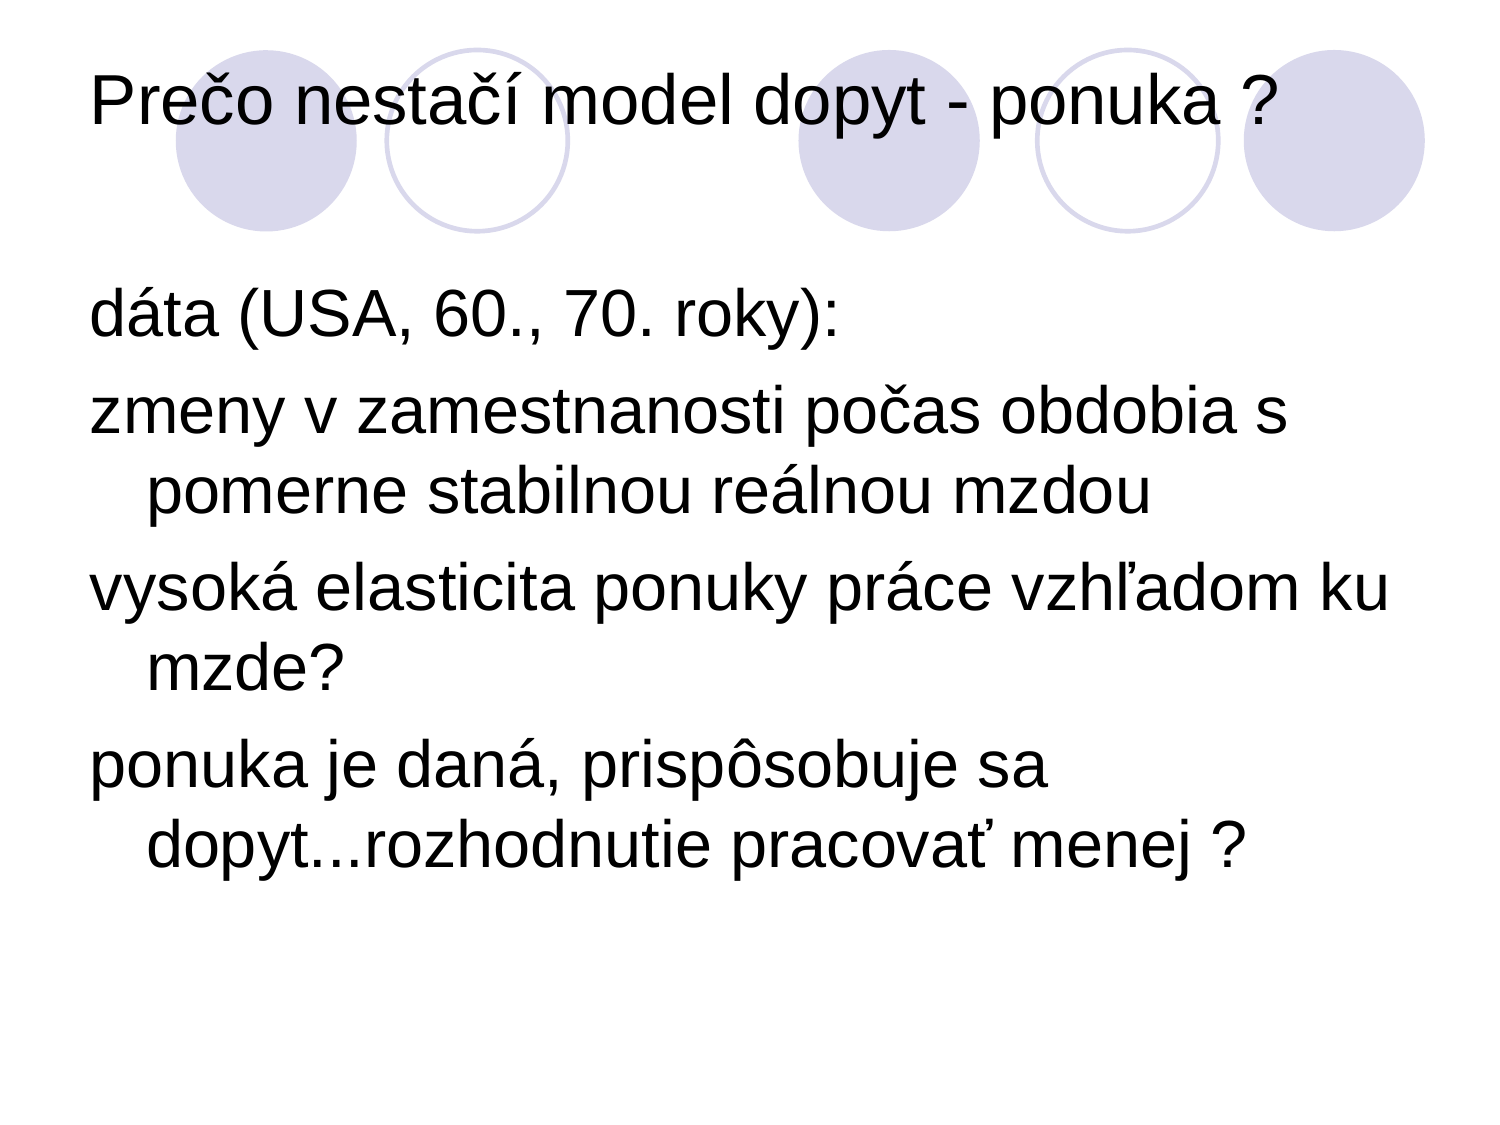

# Prečo nestačí model dopyt - ponuka ?
dáta (USA, 60., 70. roky):
zmeny v zamestnanosti počas obdobia s pomerne stabilnou reálnou mzdou
vysoká elasticita ponuky práce vzhľadom ku mzde?
ponuka je daná, prispôsobuje sa dopyt...rozhodnutie pracovať menej ?